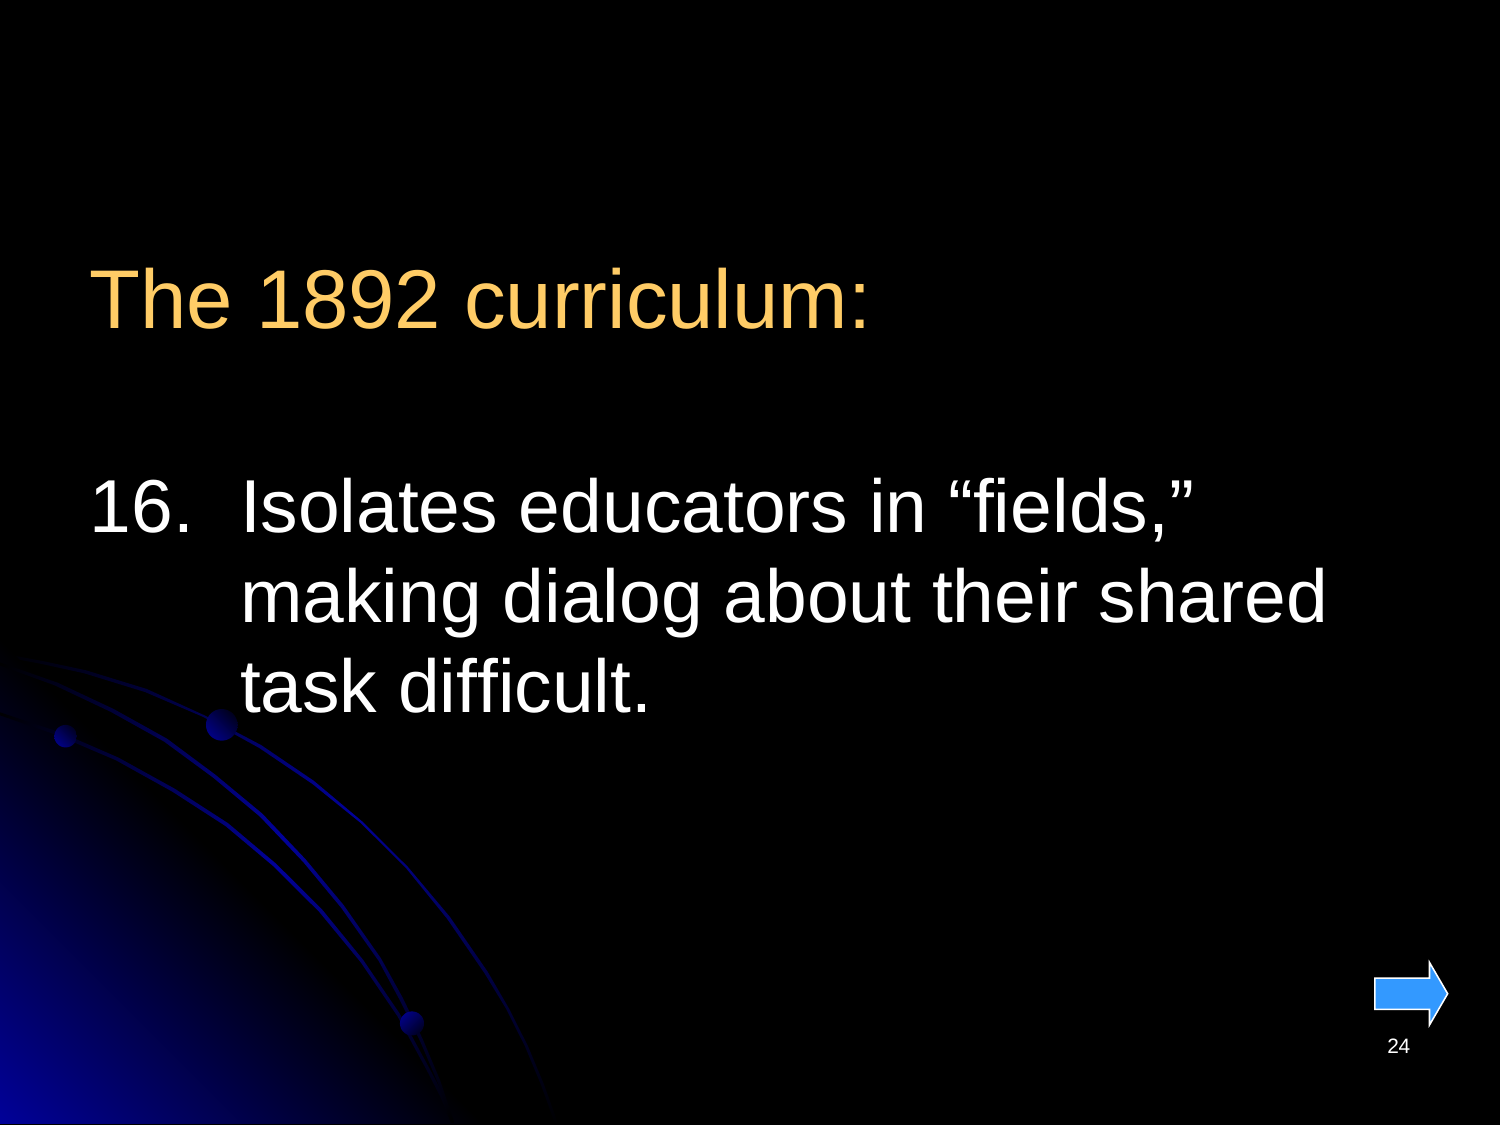

The 1892 curriculum:
16.	Isolates educators in “fields,” making dialog about their shared task difficult.
24